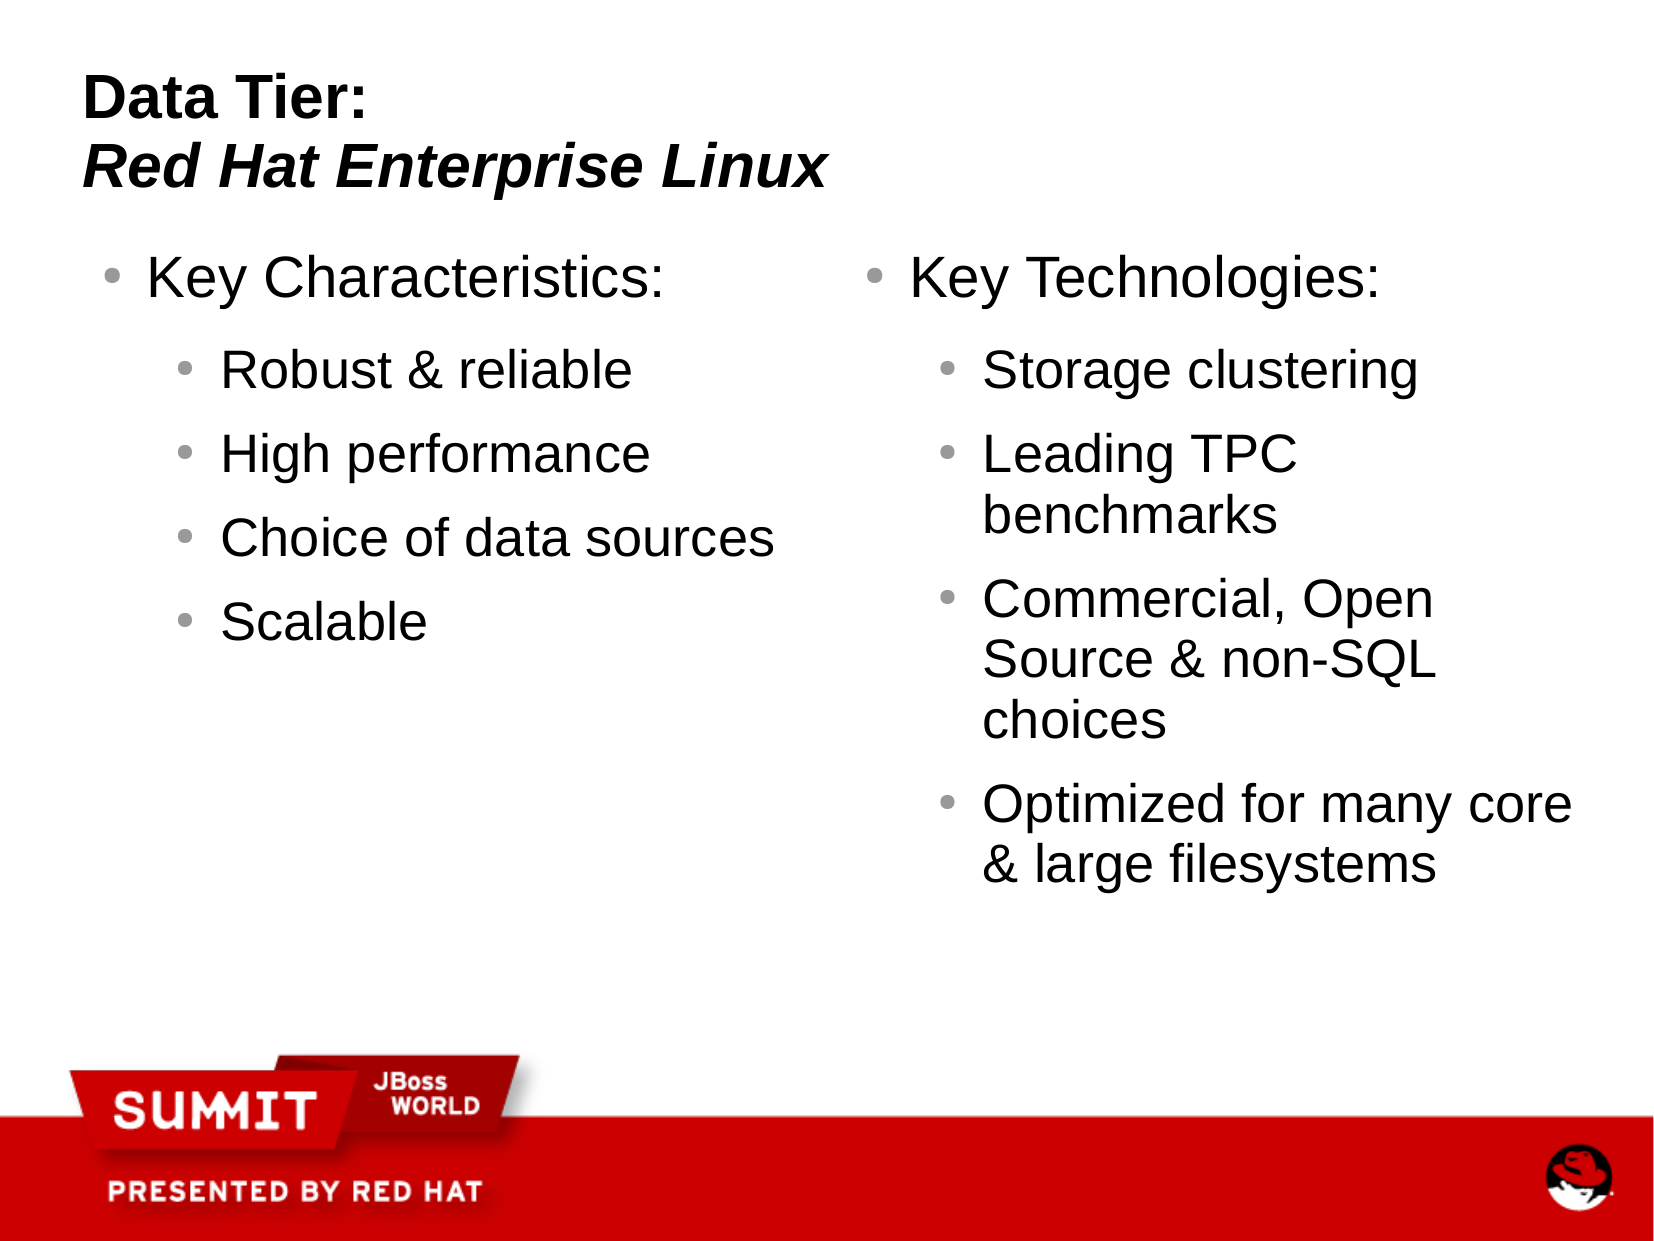

# Data Tier: Red Hat Enterprise Linux
Key Characteristics:
Robust & reliable
High performance
Choice of data sources
Scalable
Key Technologies:
Storage clustering
Leading TPC benchmarks
Commercial, Open Source & non-SQL choices
Optimized for many core & large filesystems